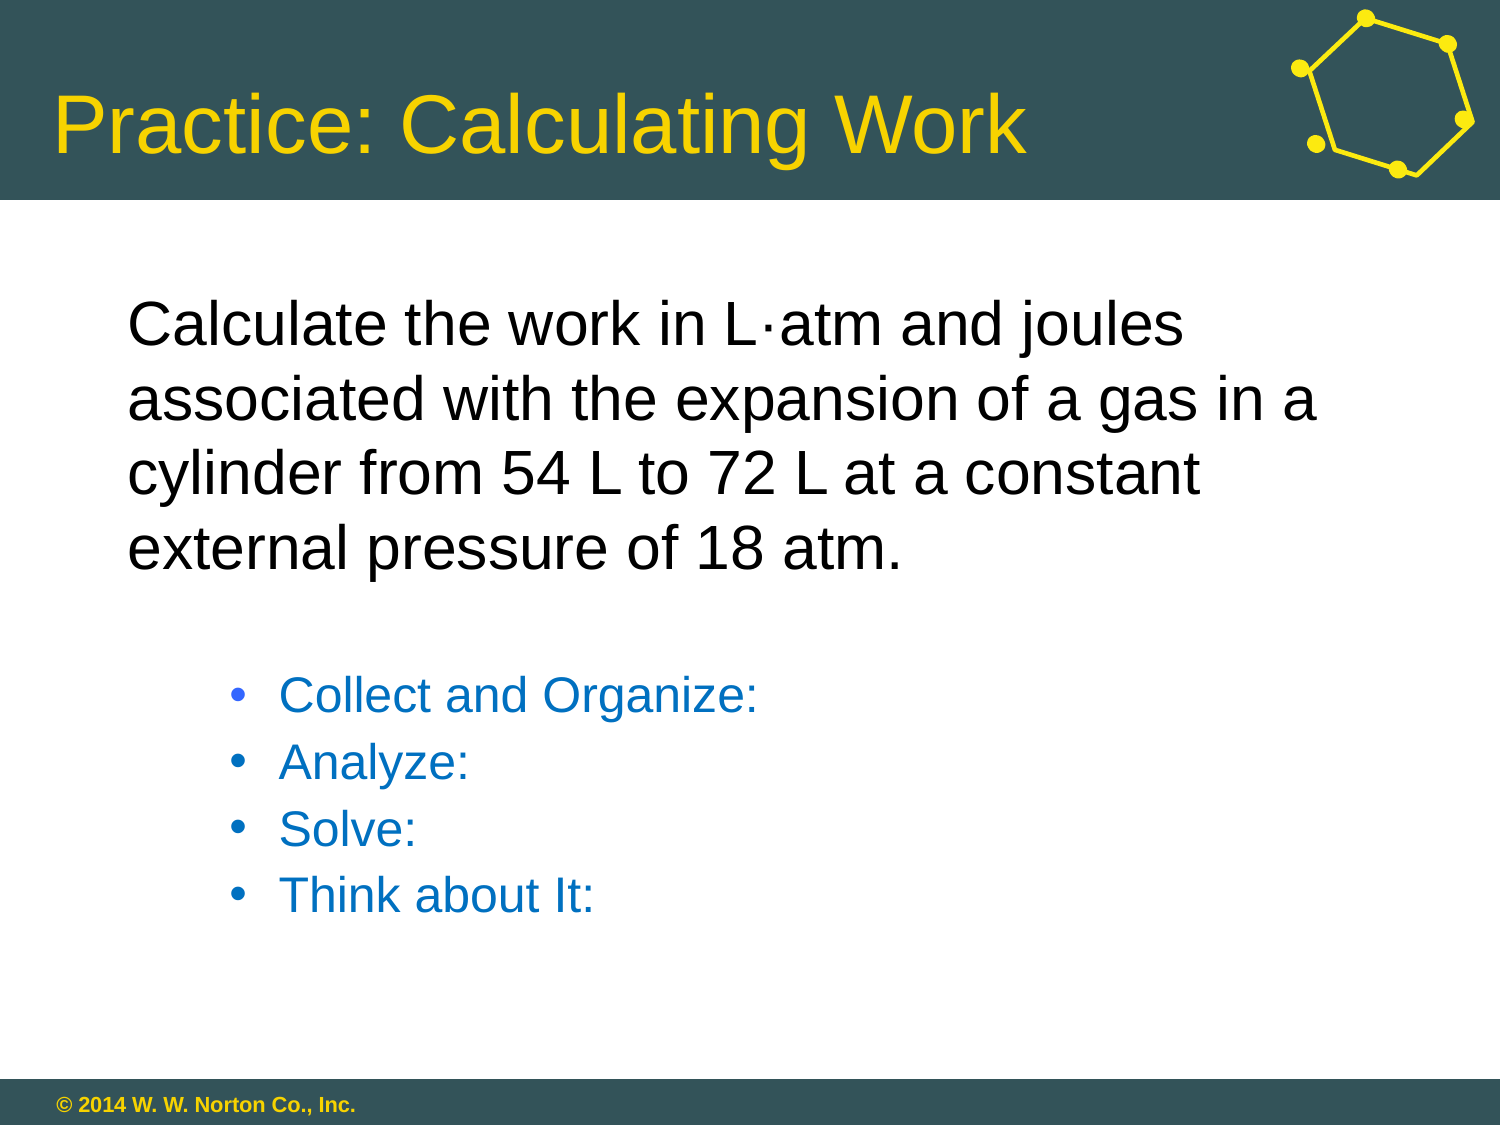

Practice: Calculating Work
# Calculate the work in L·atm and joules associated with the expansion of a gas in a cylinder from 54 L to 72 L at a constant external pressure of 18 atm.
 Collect and Organize:
 Analyze:
 Solve:
 Think about It: